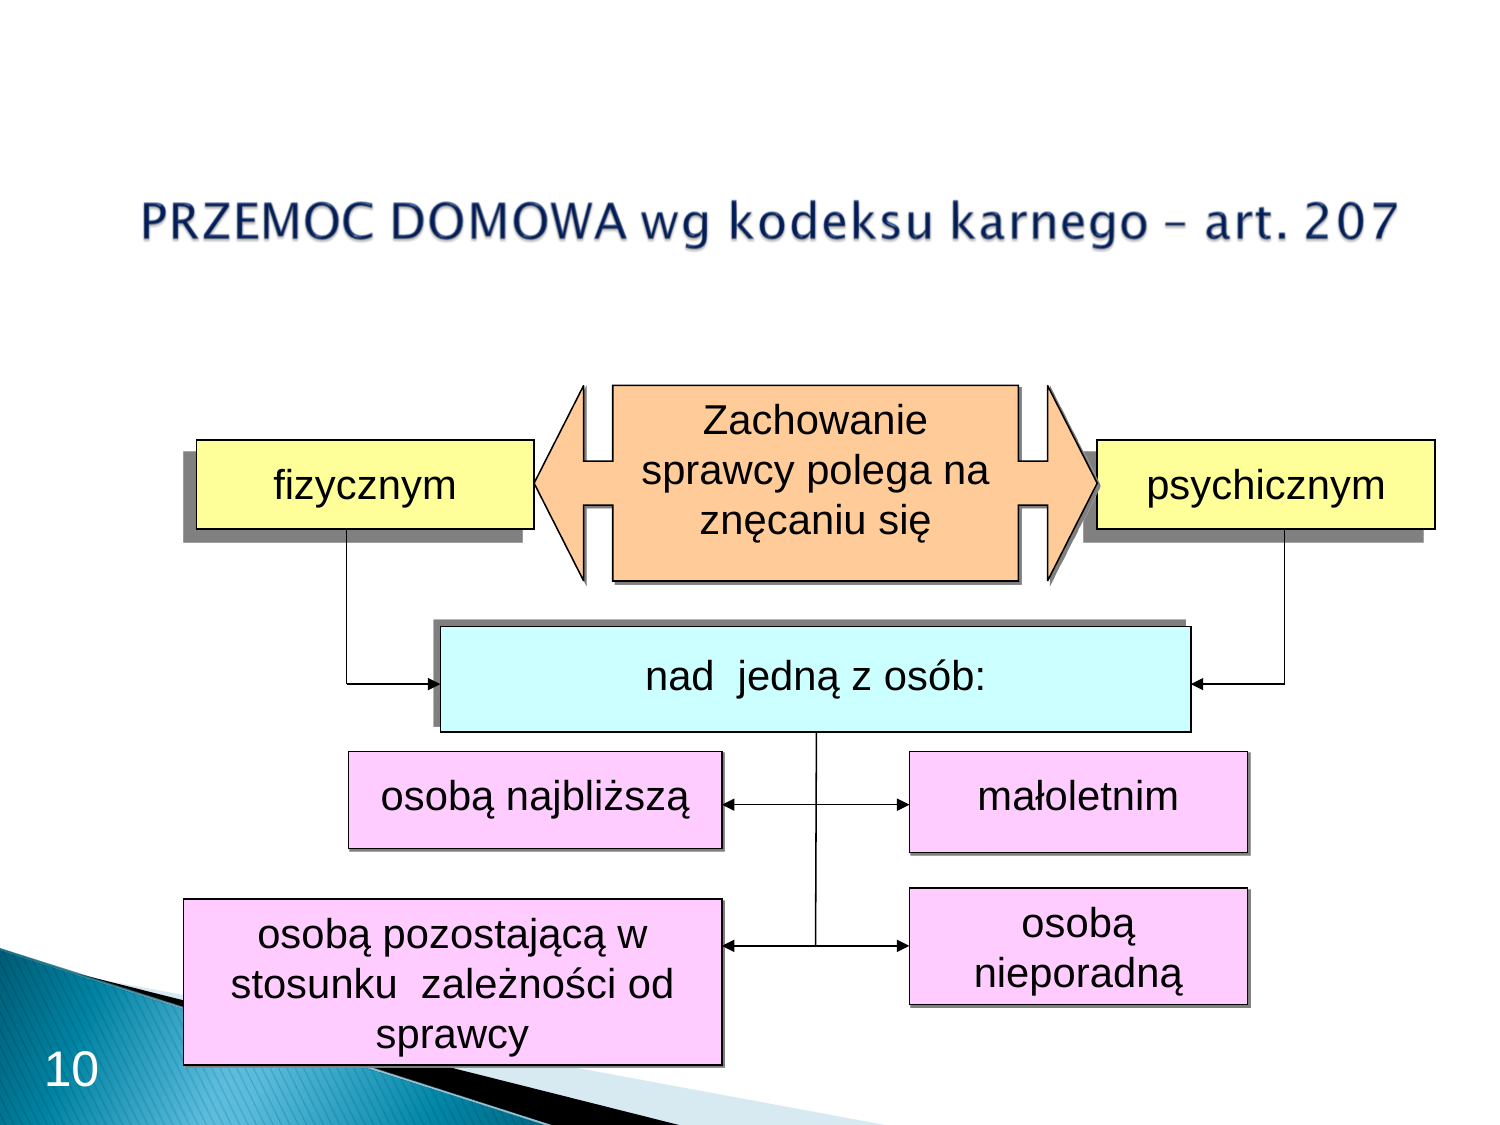

Zachowanie sprawcy polega na znęcaniu się
fizycznym
psychicznym
nad jedną z osób:
osobą najbliższą
małoletnim
osobą nieporadną
osobą pozostającą w stosunku zależności od sprawcy